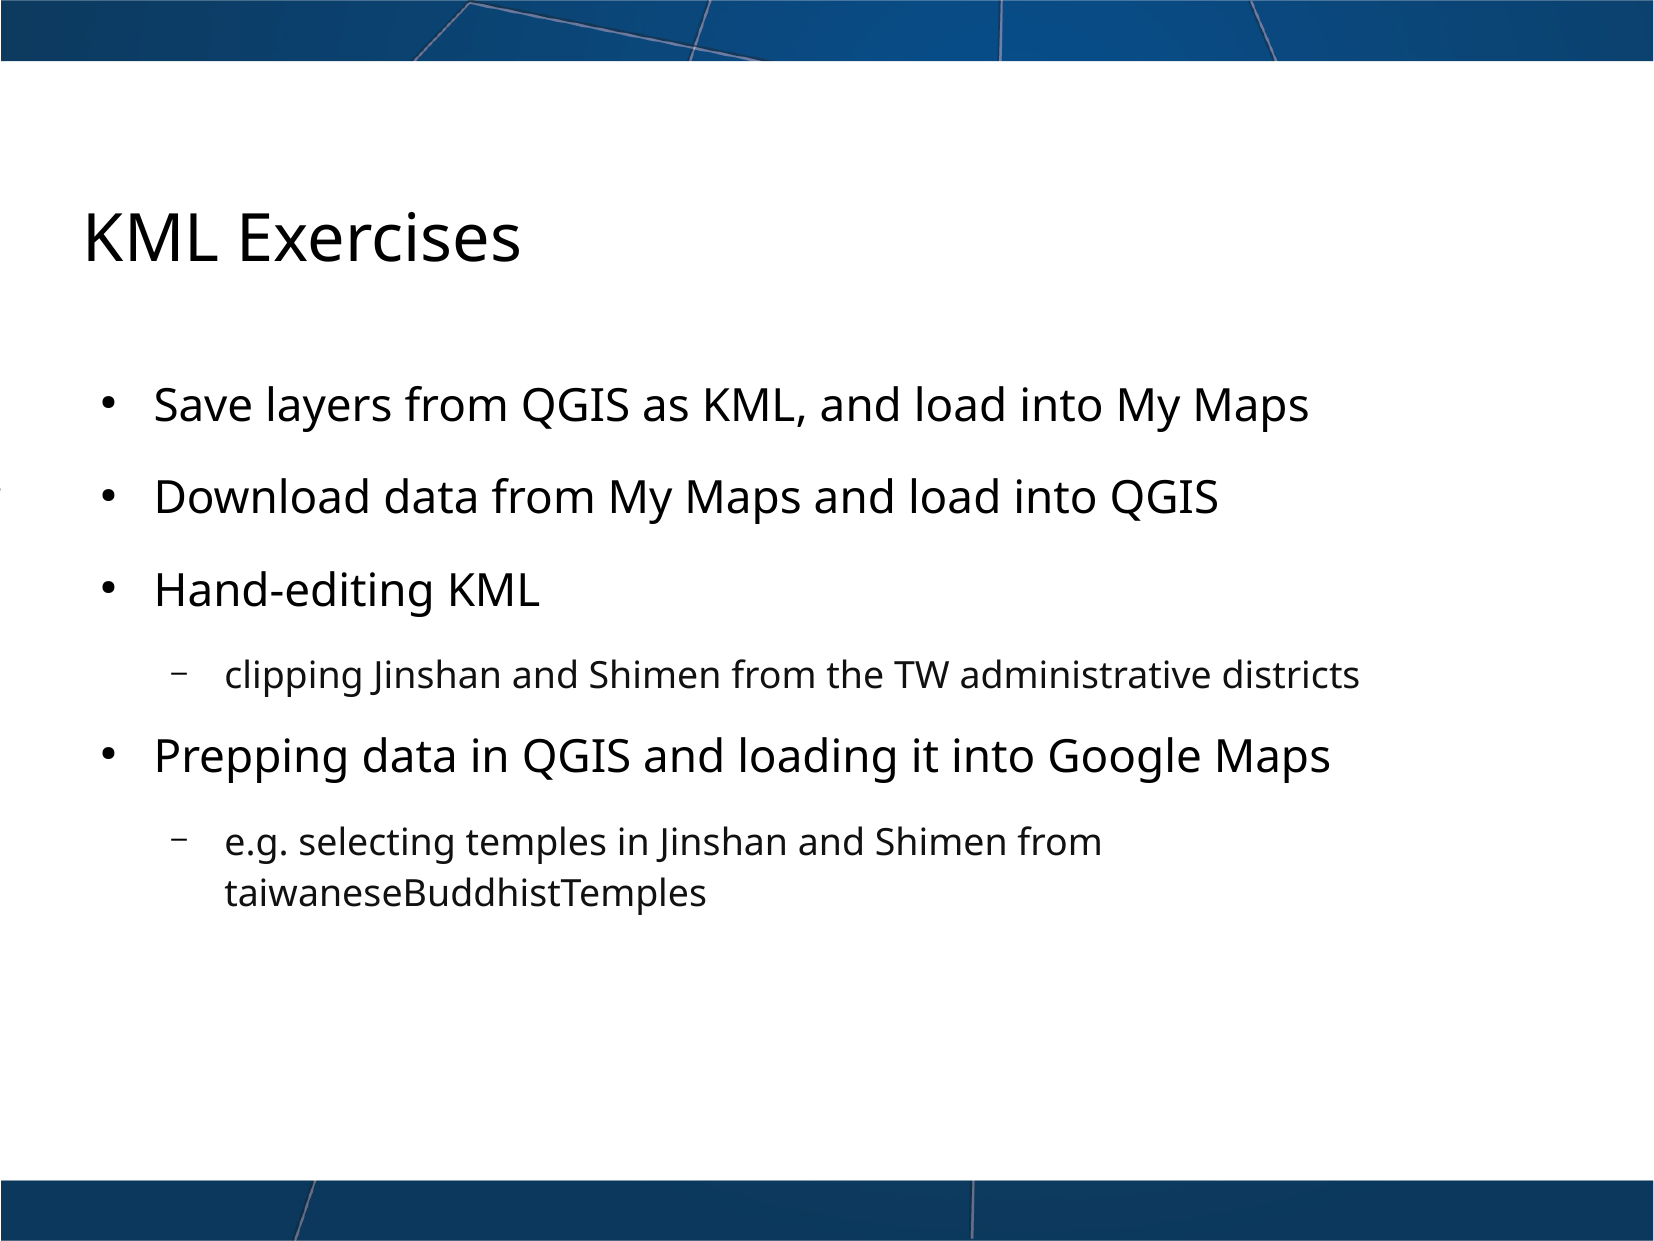

# KML Exercises
Save layers from QGIS as KML, and load into My Maps
Download data from My Maps and load into QGIS
Hand-editing KML
clipping Jinshan and Shimen from the TW administrative districts
Prepping data in QGIS and loading it into Google Maps
e.g. selecting temples in Jinshan and Shimen from taiwaneseBuddhistTemples